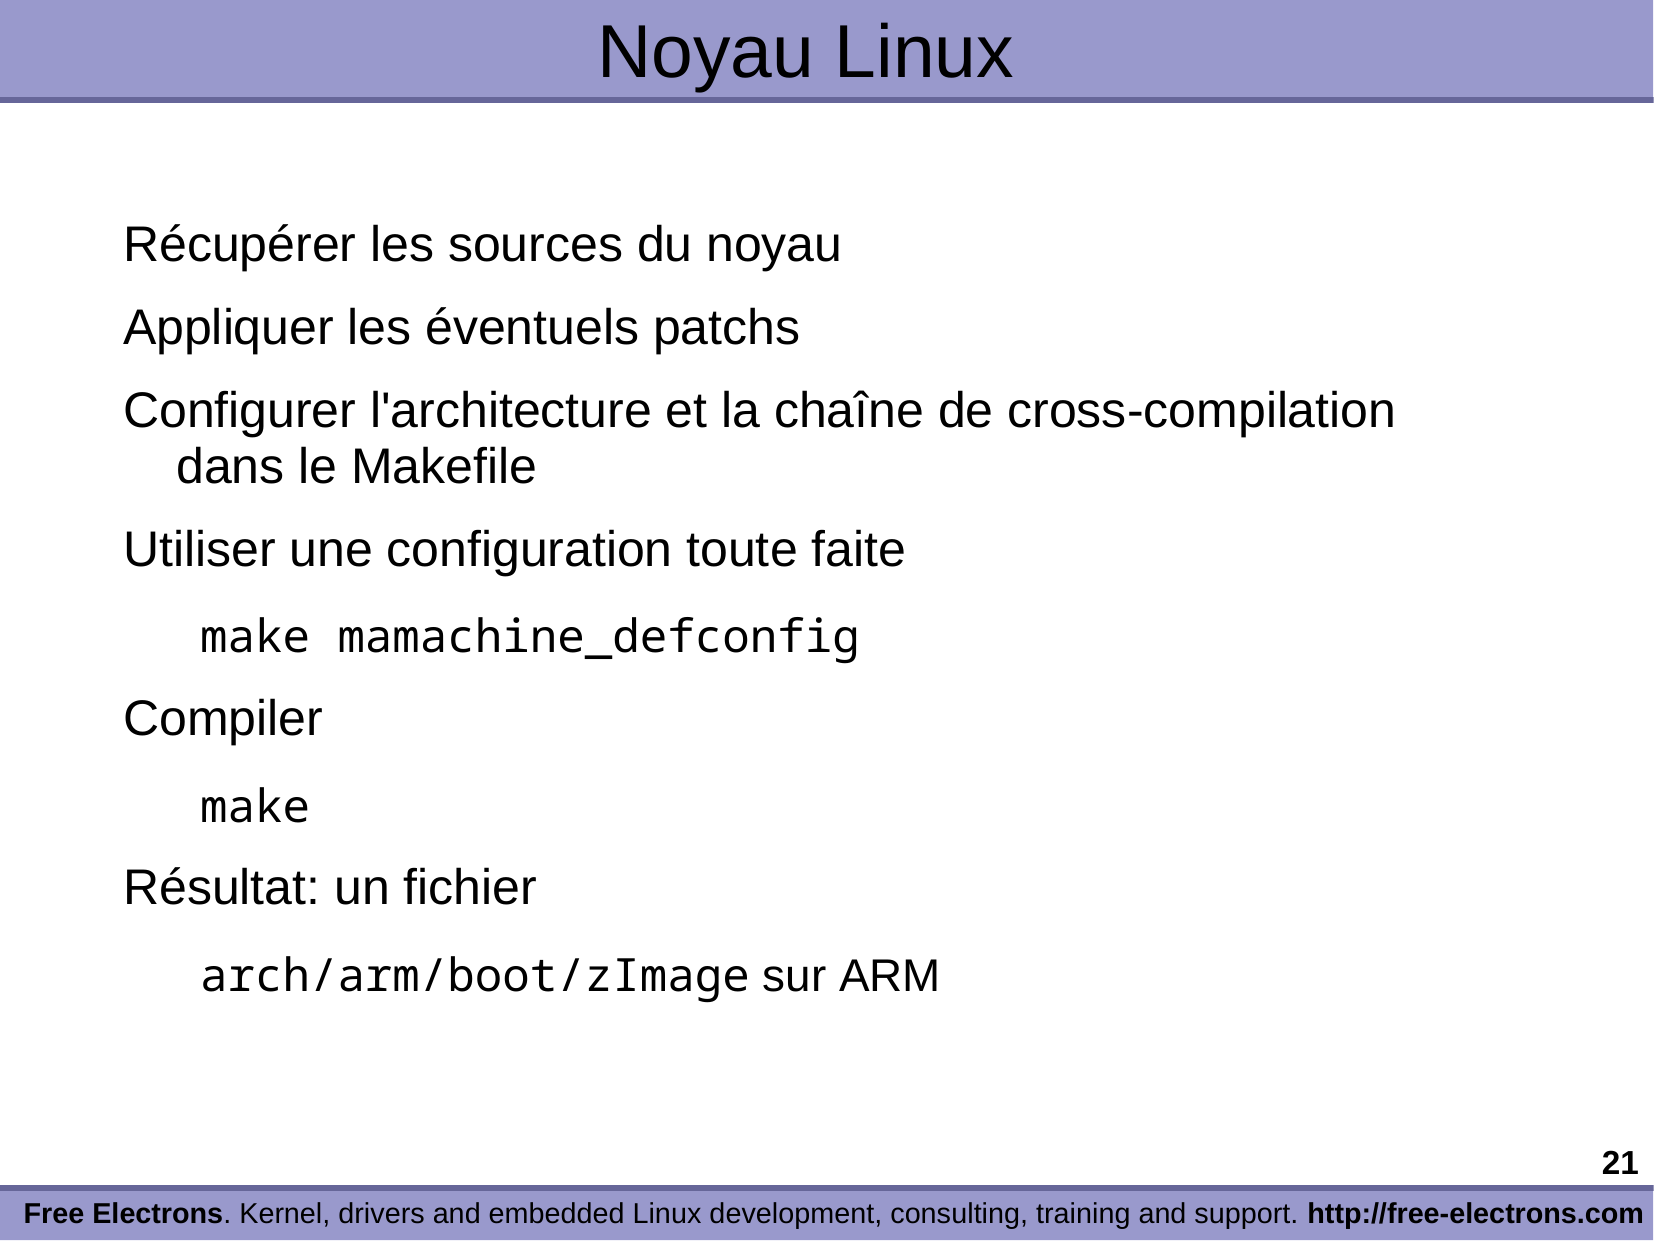

# Noyau Linux
Récupérer les sources du noyau
Appliquer les éventuels patchs
Configurer l'architecture et la chaîne de cross-compilation dans le Makefile
Utiliser une configuration toute faite
make mamachine_defconfig
Compiler
make
Résultat: un fichier
arch/arm/boot/zImage sur ARM